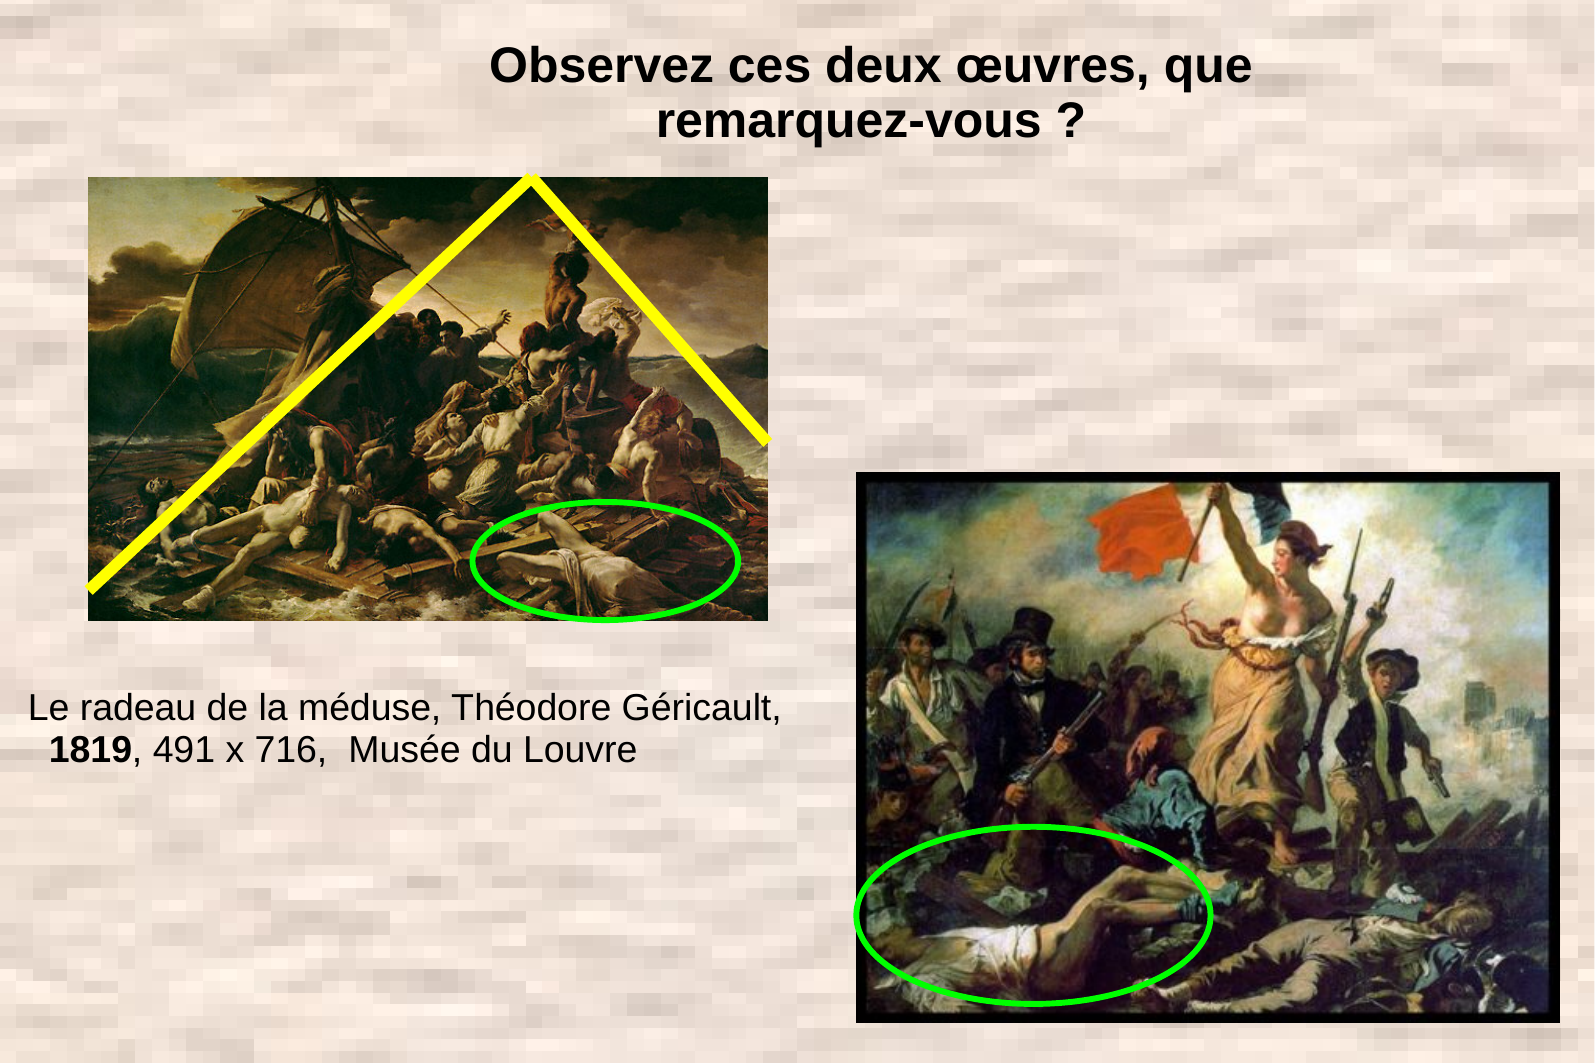

Observez ces deux œuvres, que remarquez-vous ?
#
Le radeau de la méduse, Théodore Géricault,
 1819, 491 x 716, Musée du Louvre